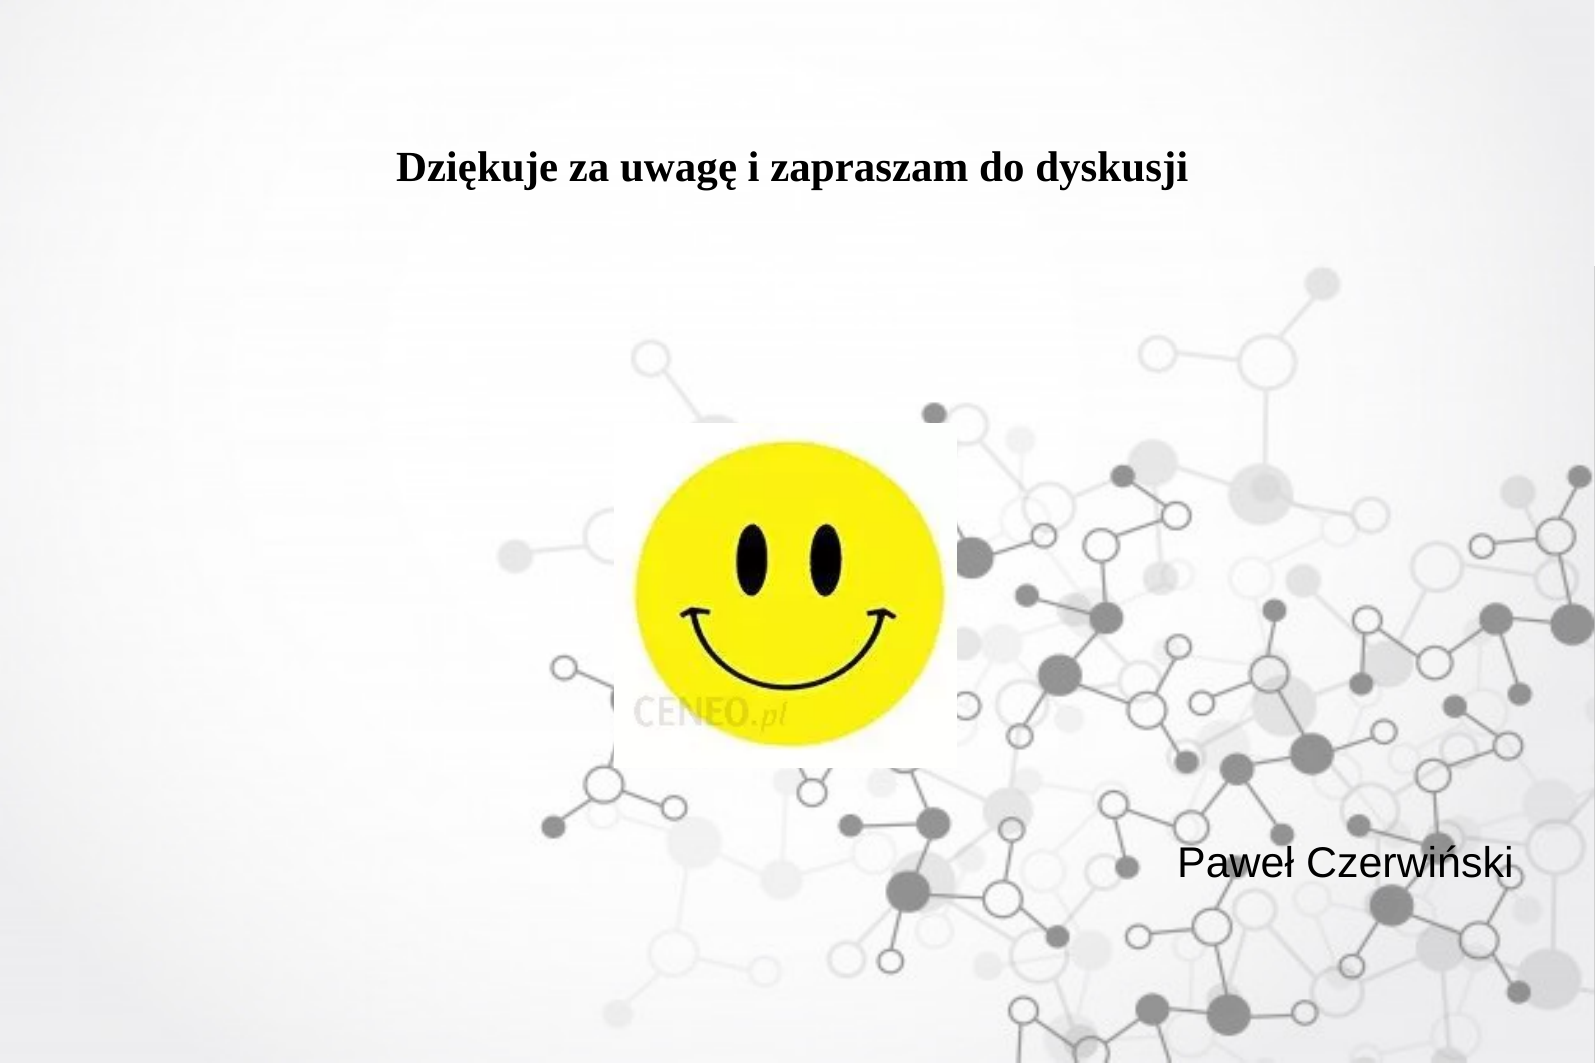

# Dziękuje za uwagę i zapraszam do dyskusji
Paweł Czerwiński